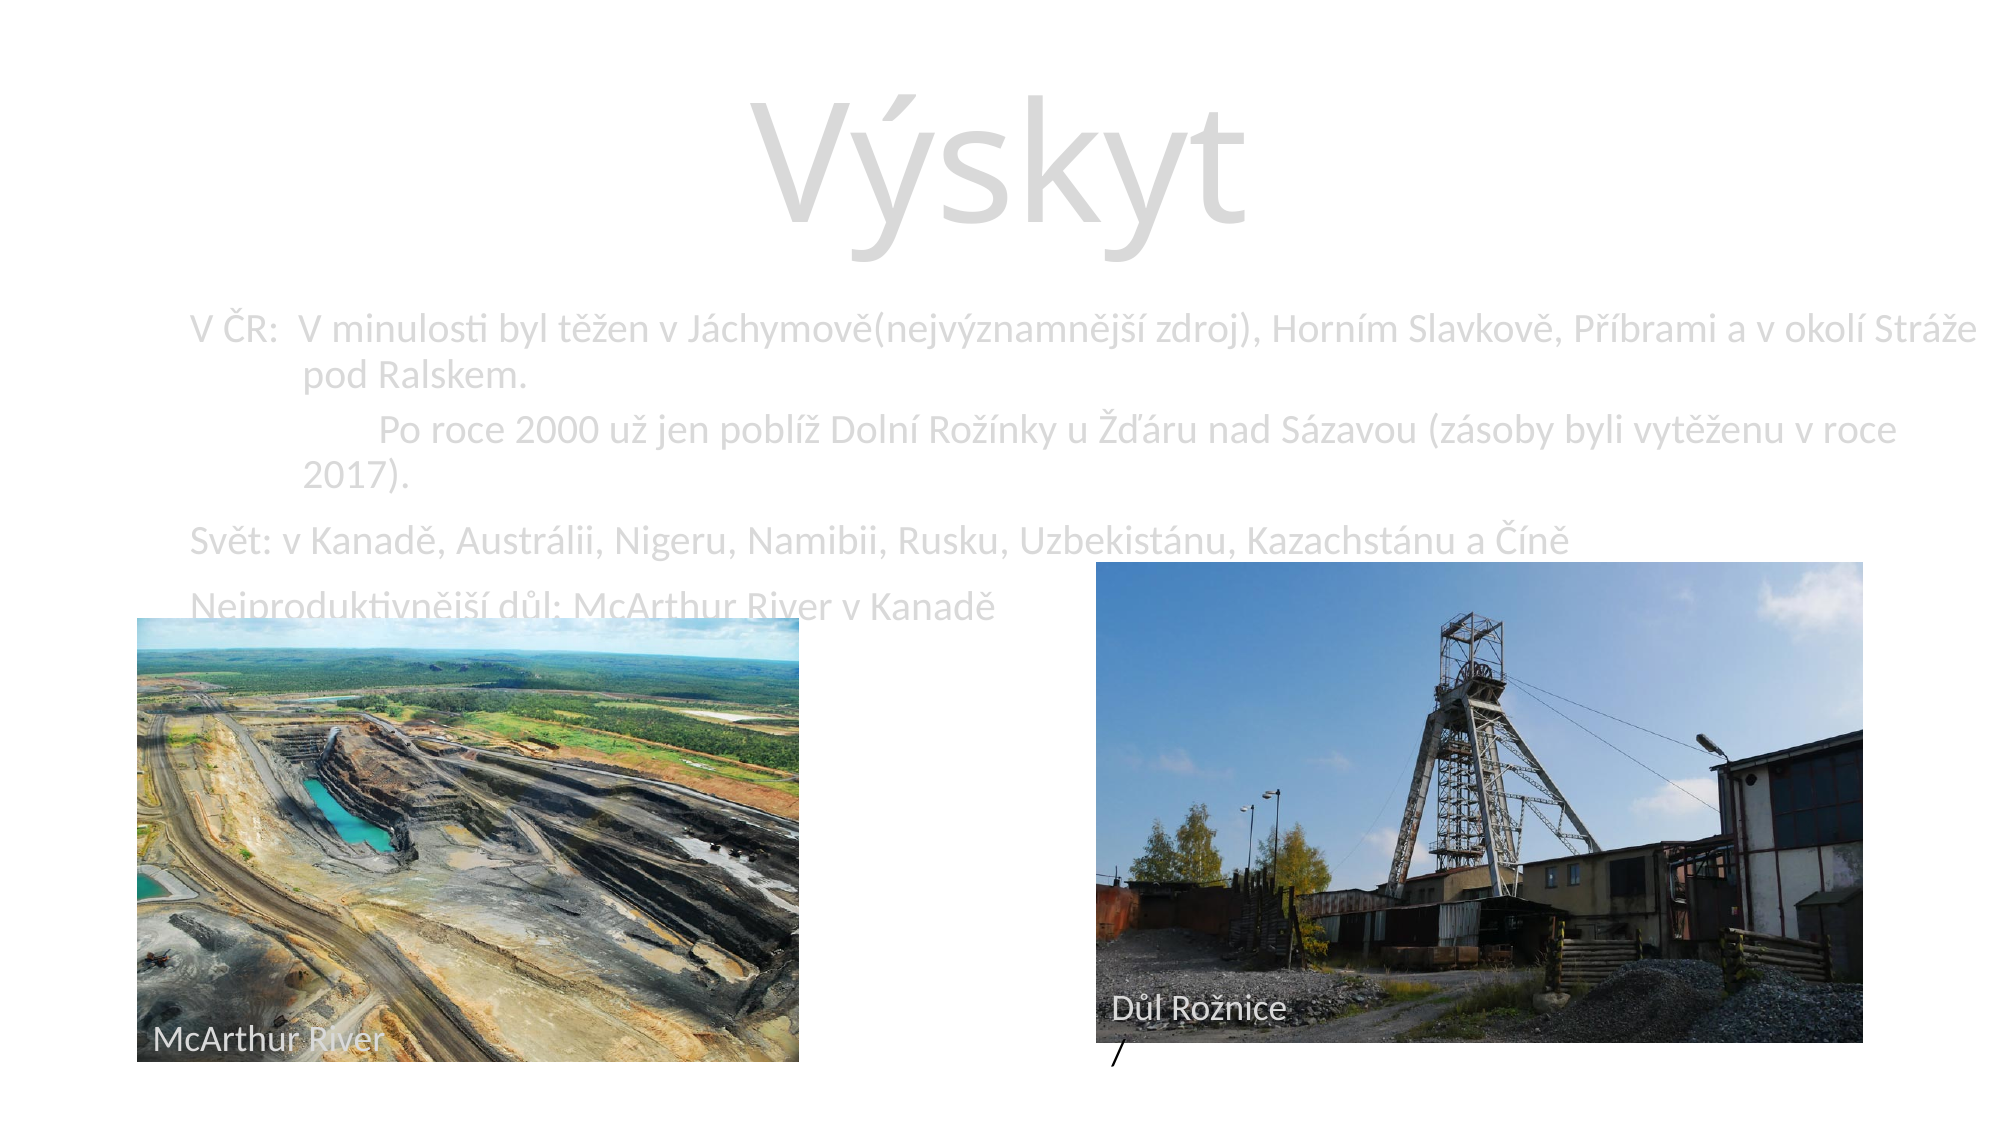

# Výskyt
V ČR: V minulosti byl těžen v Jáchymově(nejvýznamnější zdroj), Horním Slavkově, Příbrami a v okolí Stráže 	pod Ralskem.
 Po roce 2000 už jen poblíž Dolní Rožínky u Žďáru nad Sázavou (zásoby byli vytěženu v roce 2017).
Svět: v Kanadě, Austrálii, Nigeru, Namibii, Rusku, Uzbekistánu, Kazachstánu a Číně
Nejproduktivnější důl: McArthur River v Kanadě
Důl Rožnice
/
McArthur River